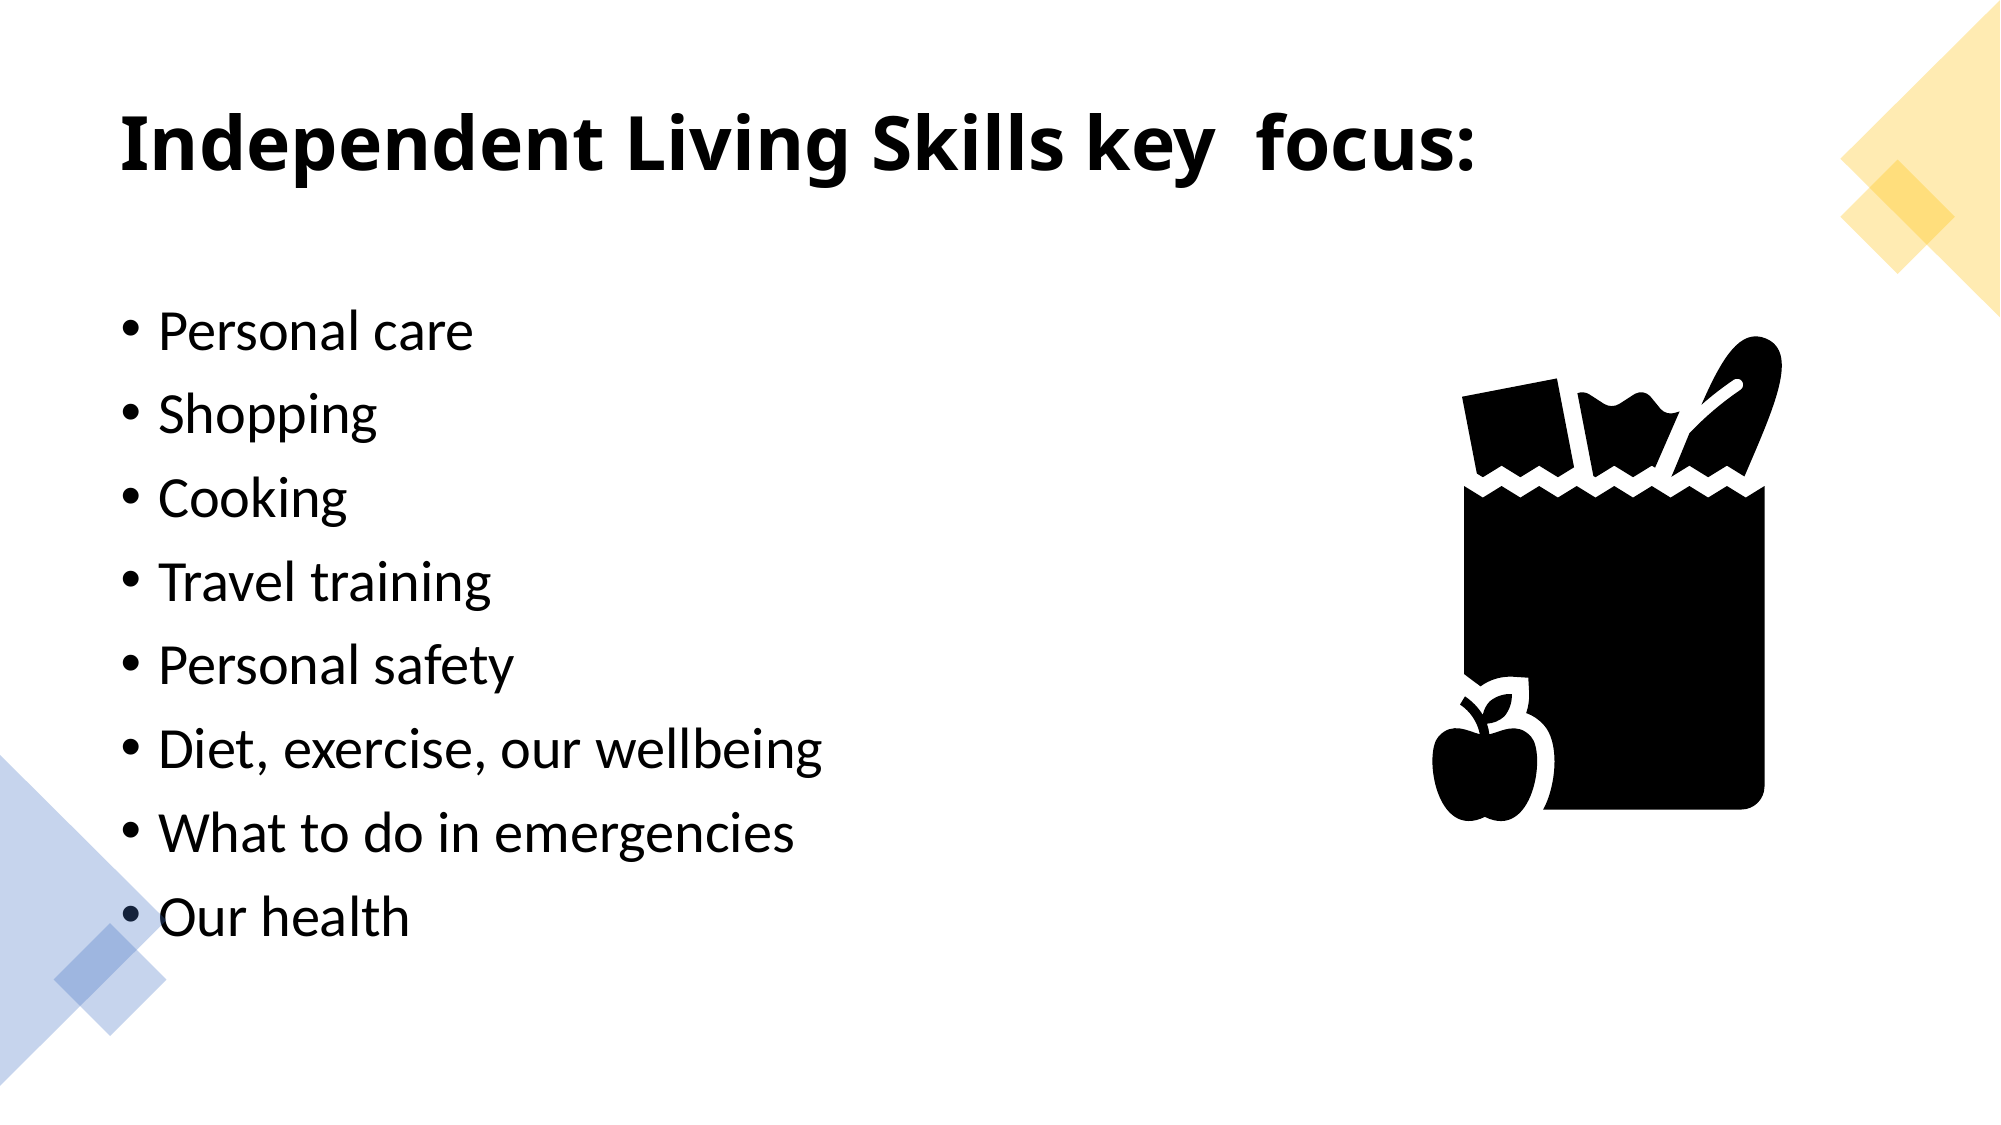

# Independent Living Skills key focus:
Personal care
Shopping
Cooking
Travel training
Personal safety
Diet, exercise, our wellbeing
What to do in emergencies
Our health